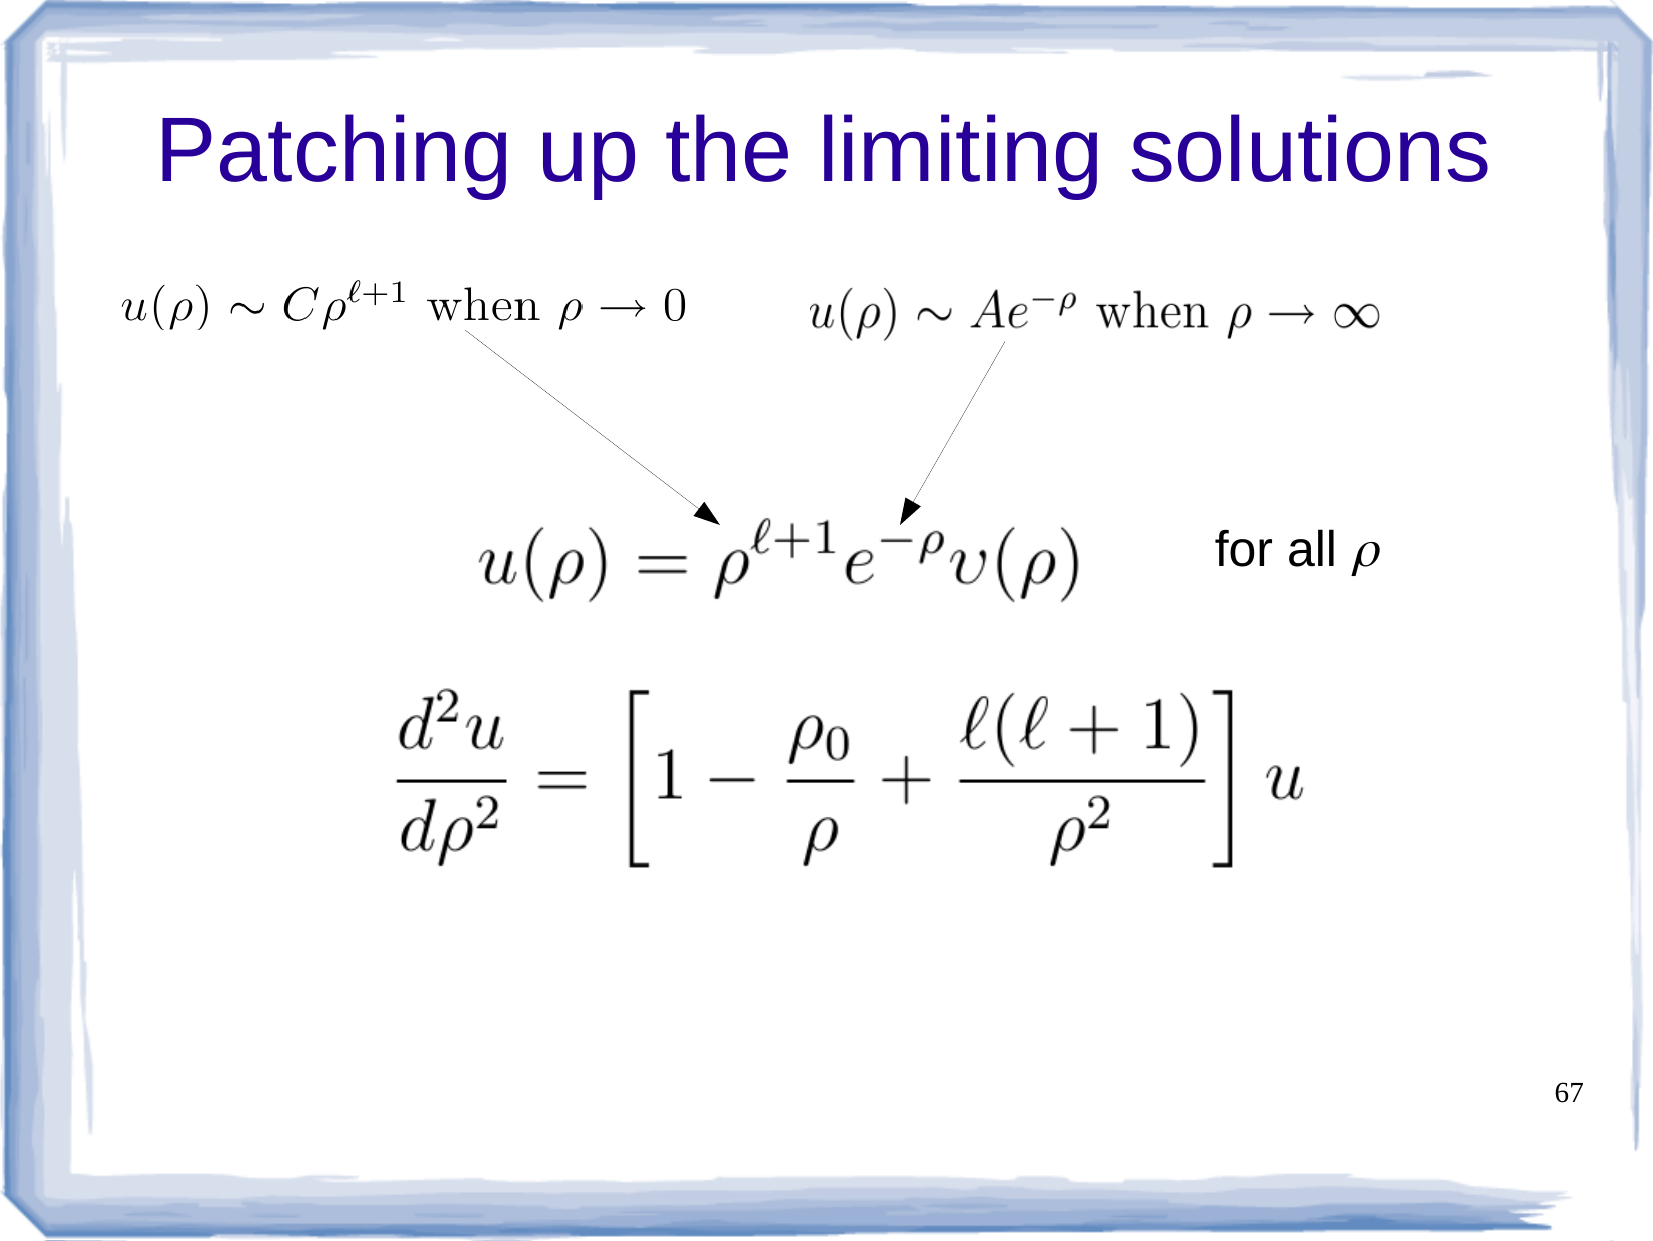

# Patching up the limiting solutions
for all r
67